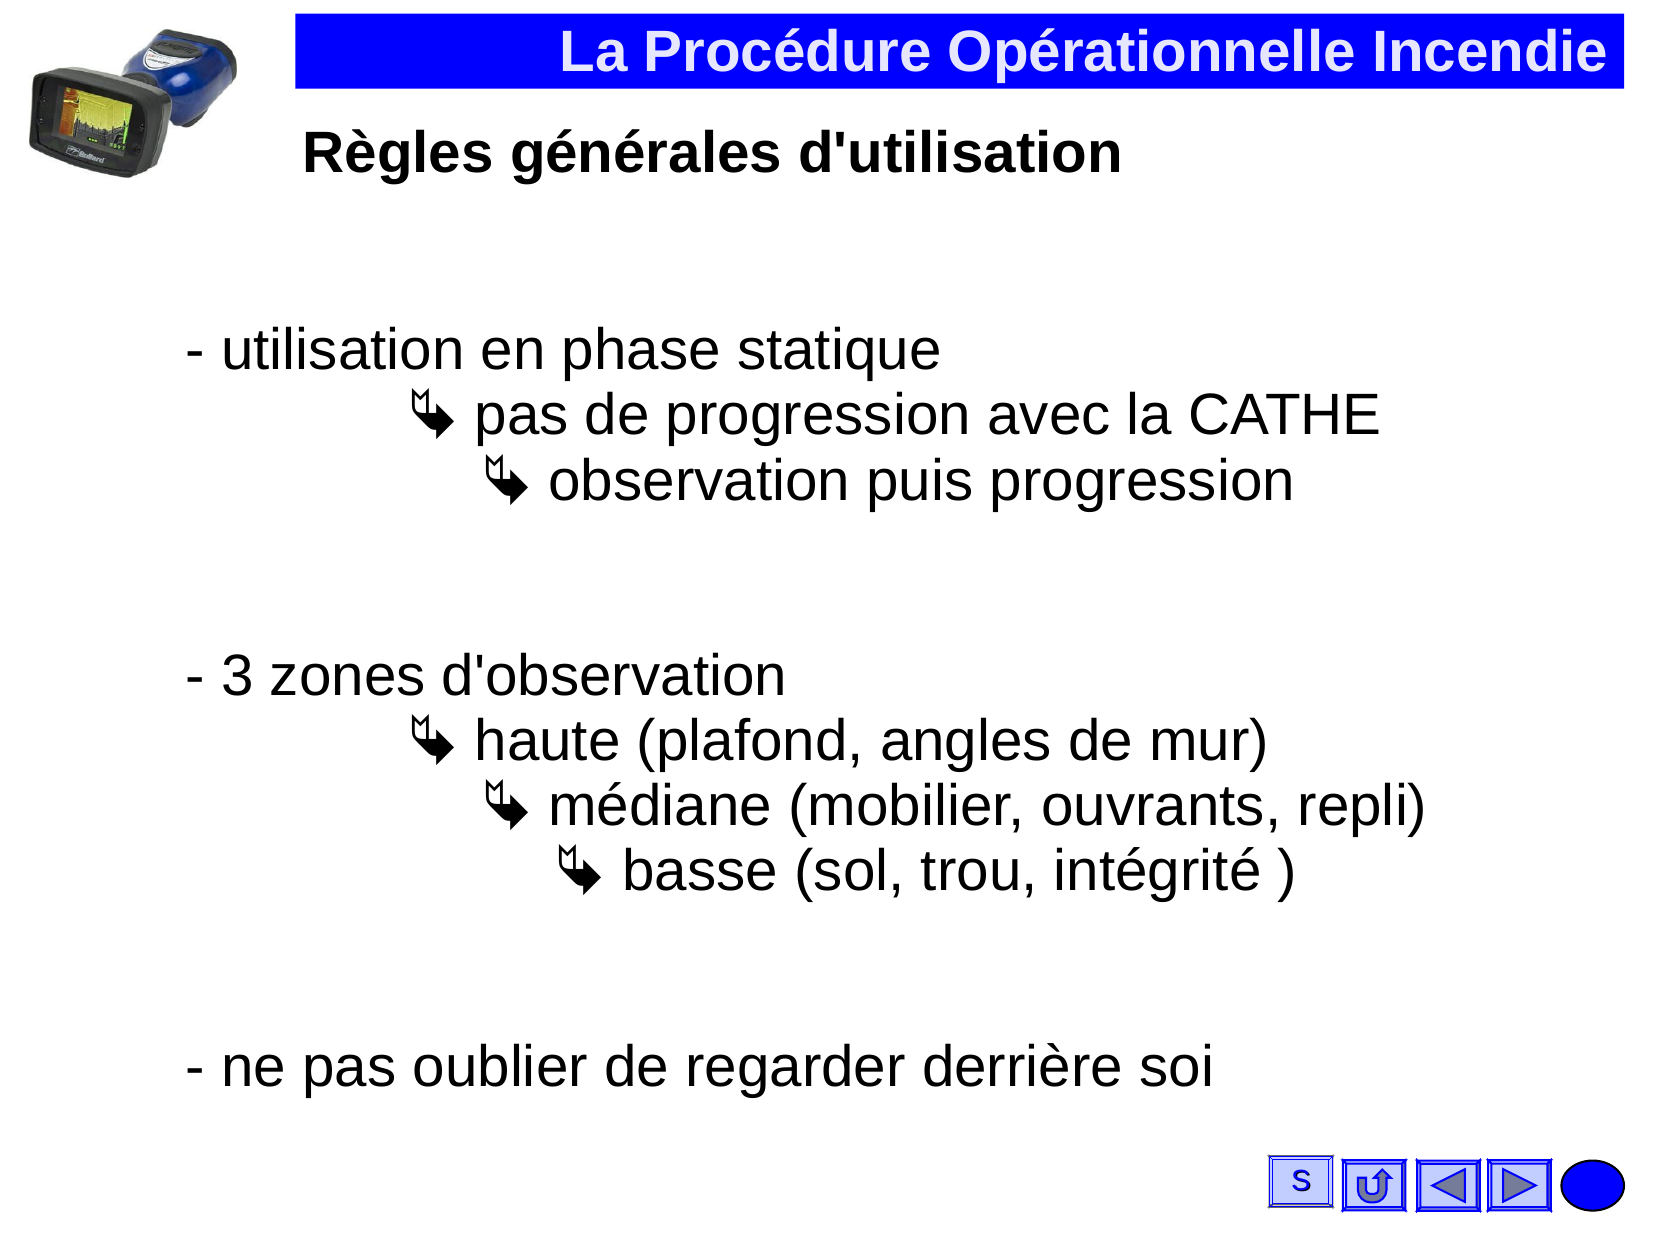

La Procédure Opérationnelle Incendie
Règles générales d'utilisation
- utilisation en phase statique
			 pas de progression avec la CATHE
				 observation puis progression
- 3 zones d'observation
			 haute (plafond, angles de mur)
				 médiane (mobilier, ouvrants, repli)
					 basse (sol, trou, intégrité )
- ne pas oublier de regarder derrière soi